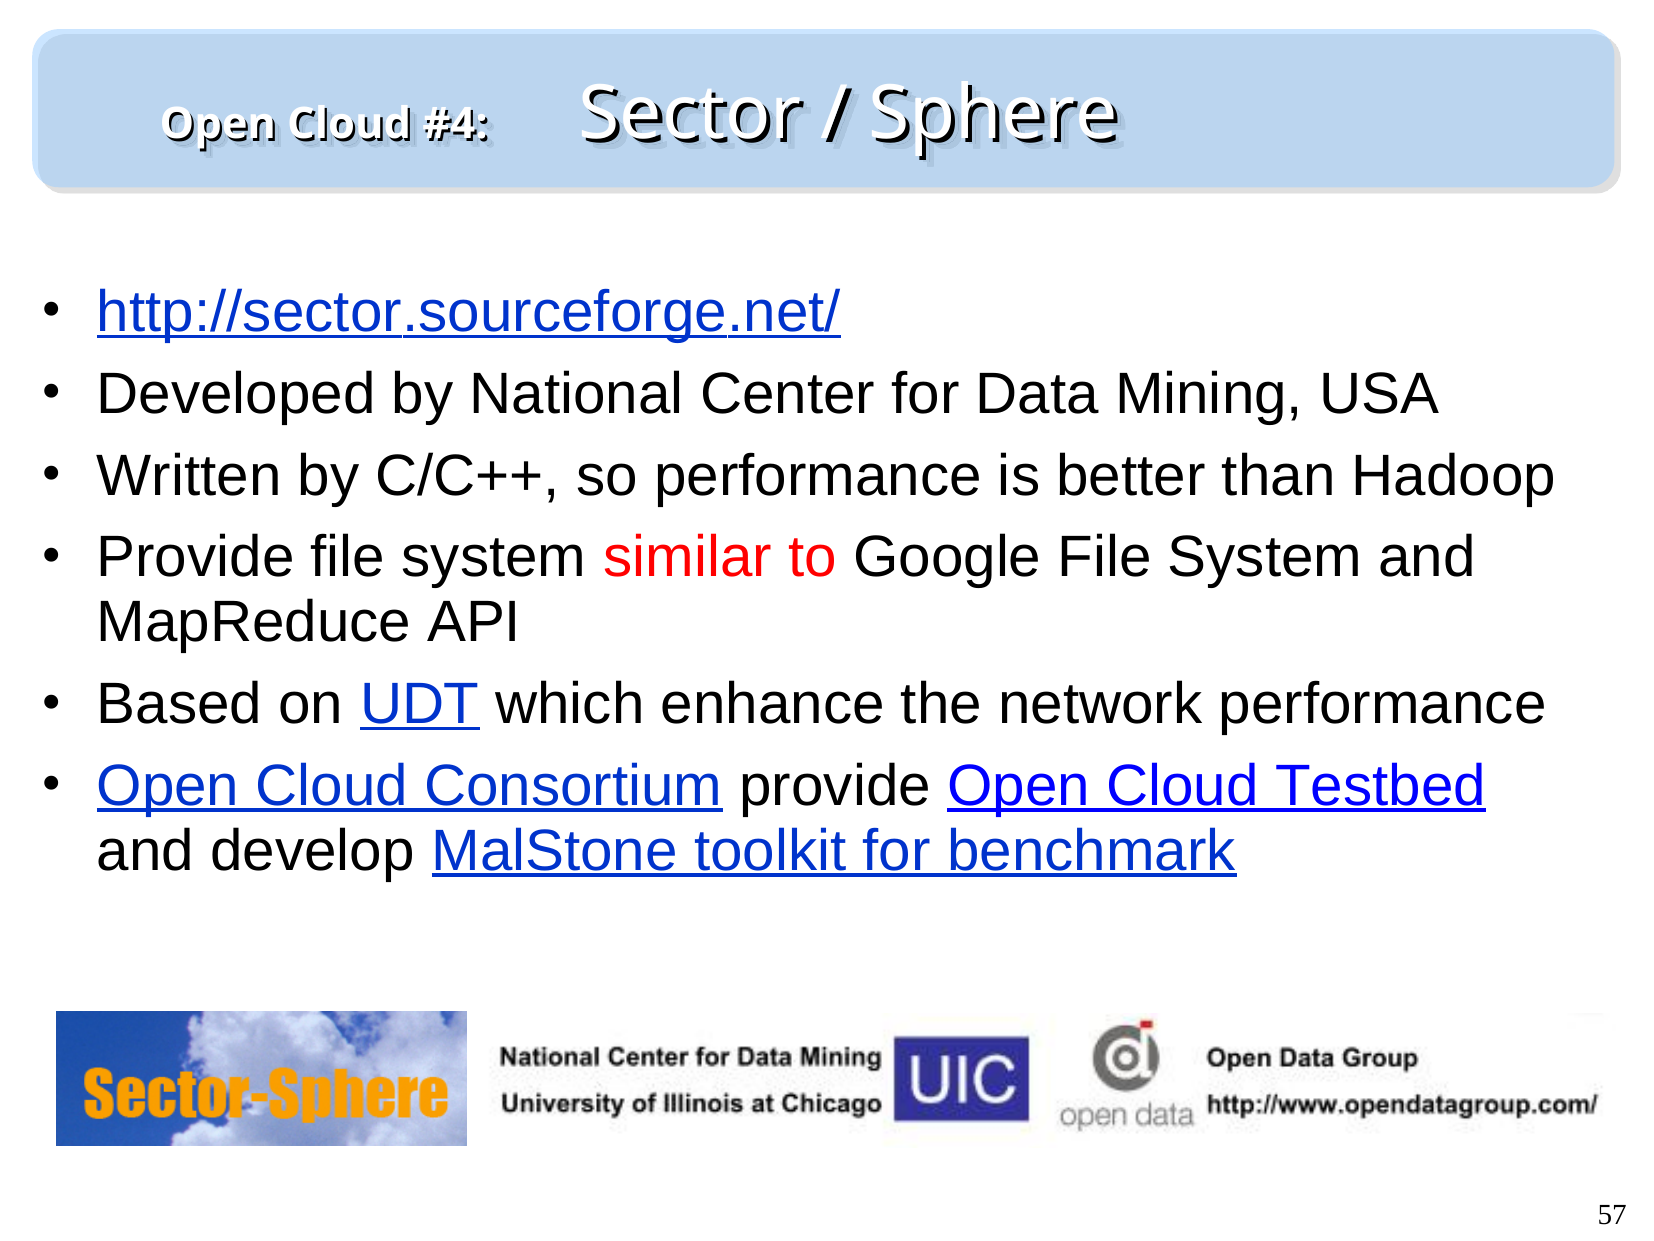

Open Cloud #4: 　Sector / Sphere
http://sector.sourceforge.net/
Developed by National Center for Data Mining, USA
Written by C/C++, so performance is better than Hadoop
Provide file system similar to Google File System and MapReduce API
Based on UDT which enhance the network performance
Open Cloud Consortium provide Open Cloud Testbed and develop MalStone toolkit for benchmark
57